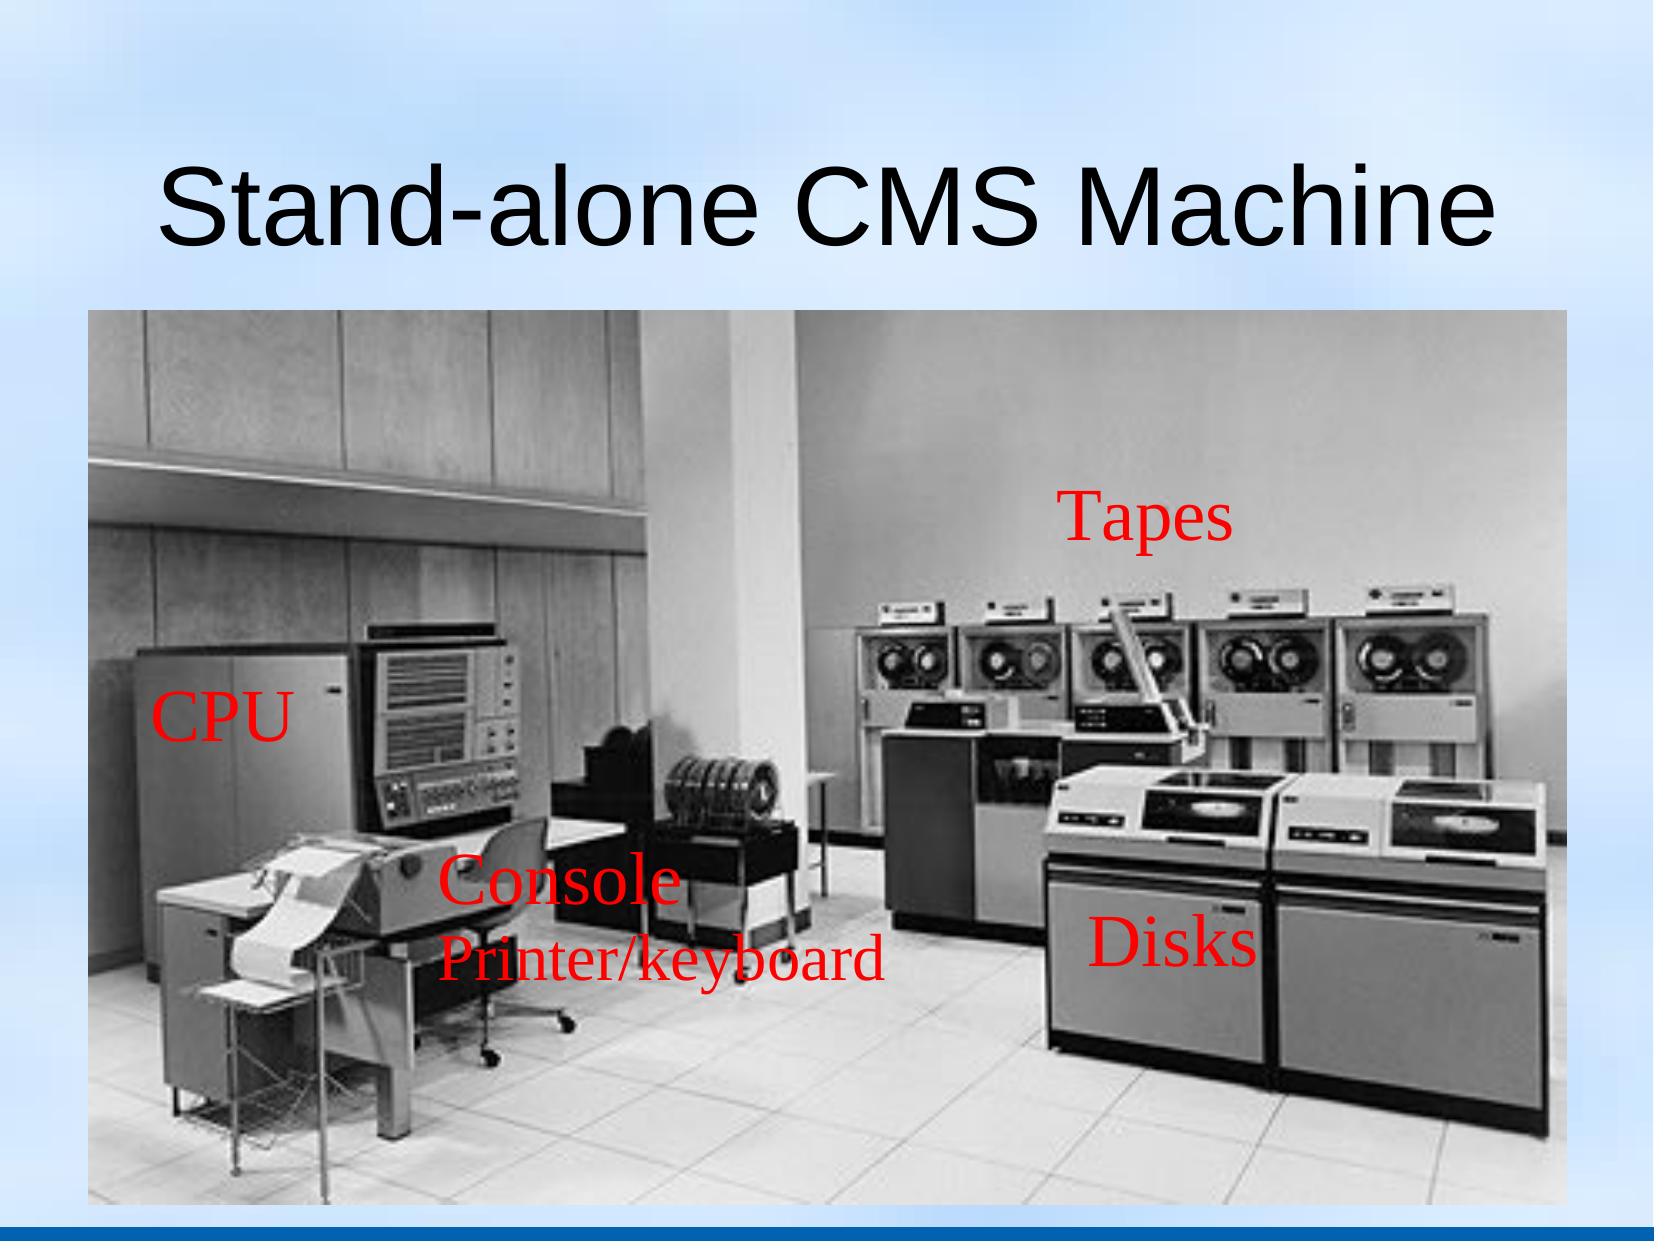

# Stand-alone CMS Machine
Tapes
CPU
Console
Printer/keyboard
Disks